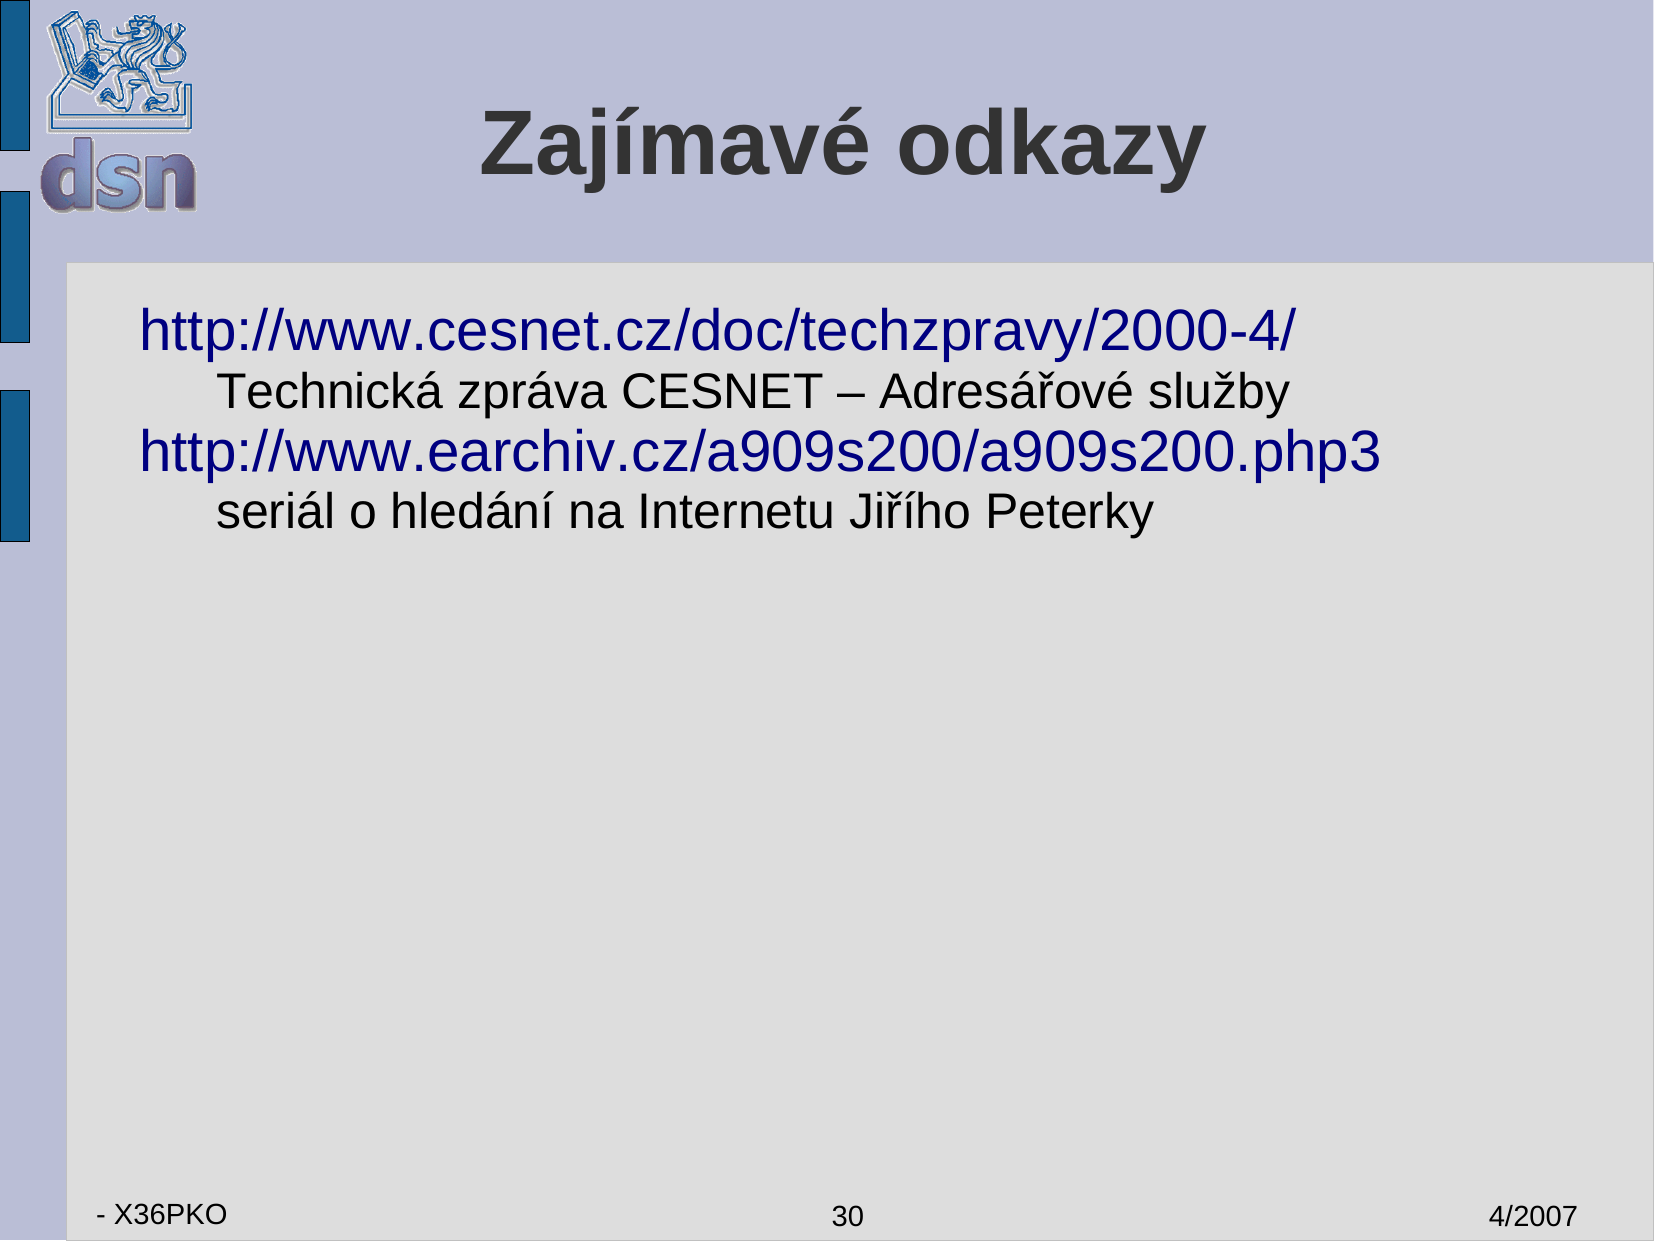

# Zajímavé odkazy
http://www.cesnet.cz/doc/techzpravy/2000-4/
Technická zpráva CESNET – Adresářové služby
http://www.earchiv.cz/a909s200/a909s200.php3
seriál o hledání na Internetu Jiřího Peterky